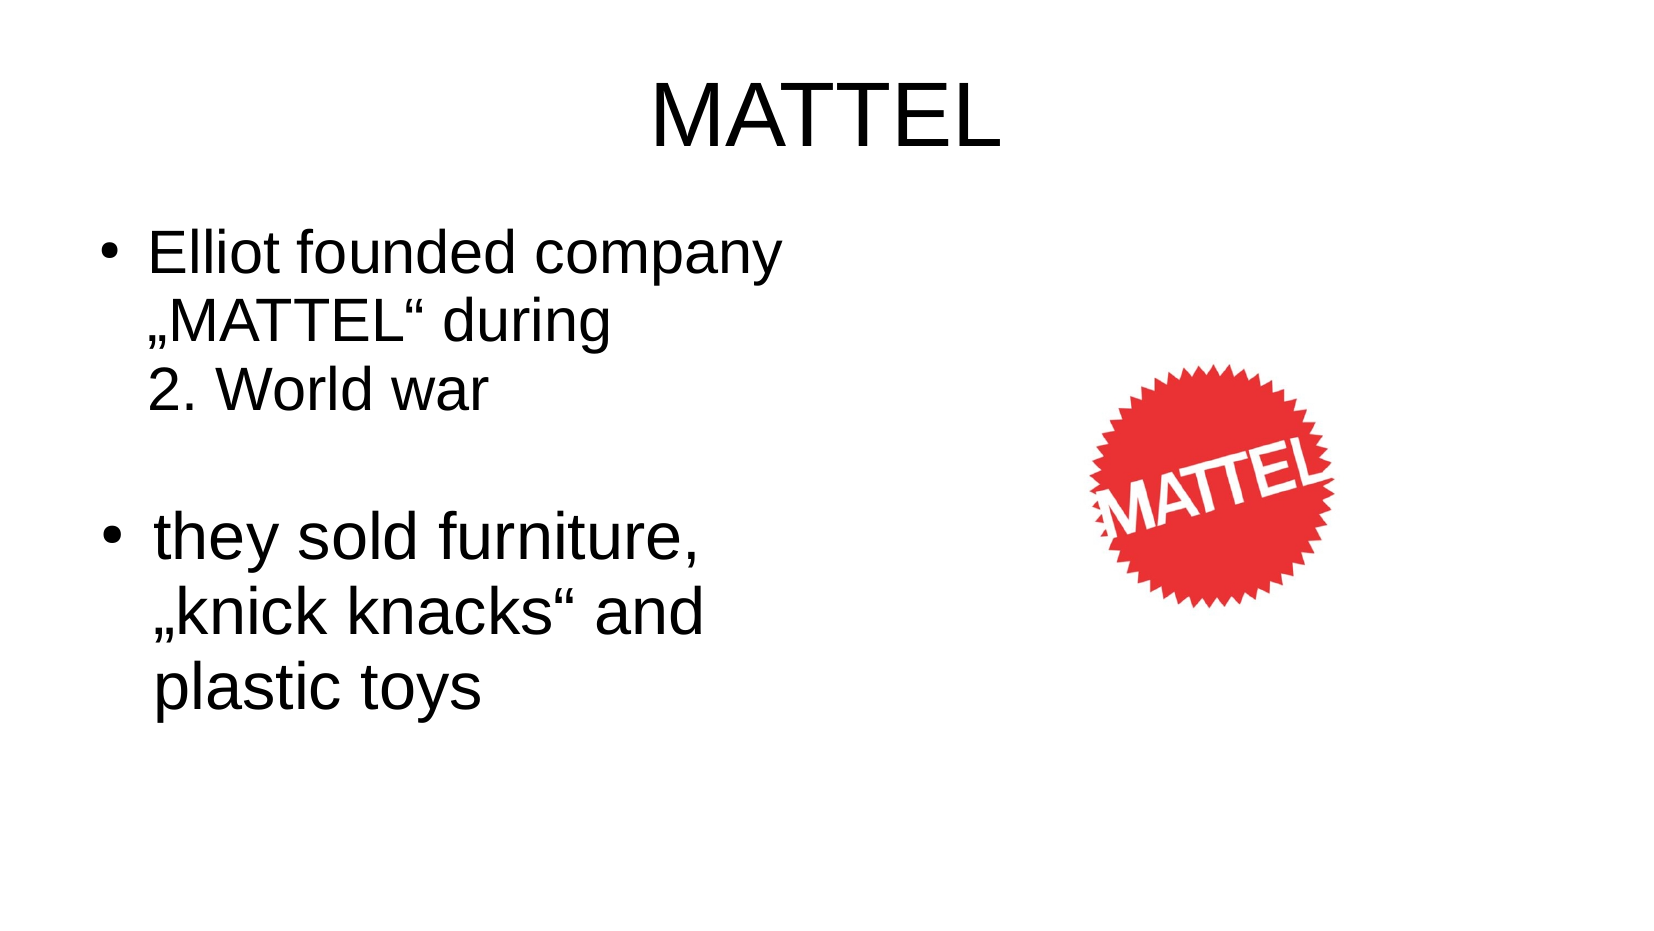

# MATTEL
Elliot founded company „MATTEL“ during
2. World war
they sold furniture, „knick knacks“ and plastic toys